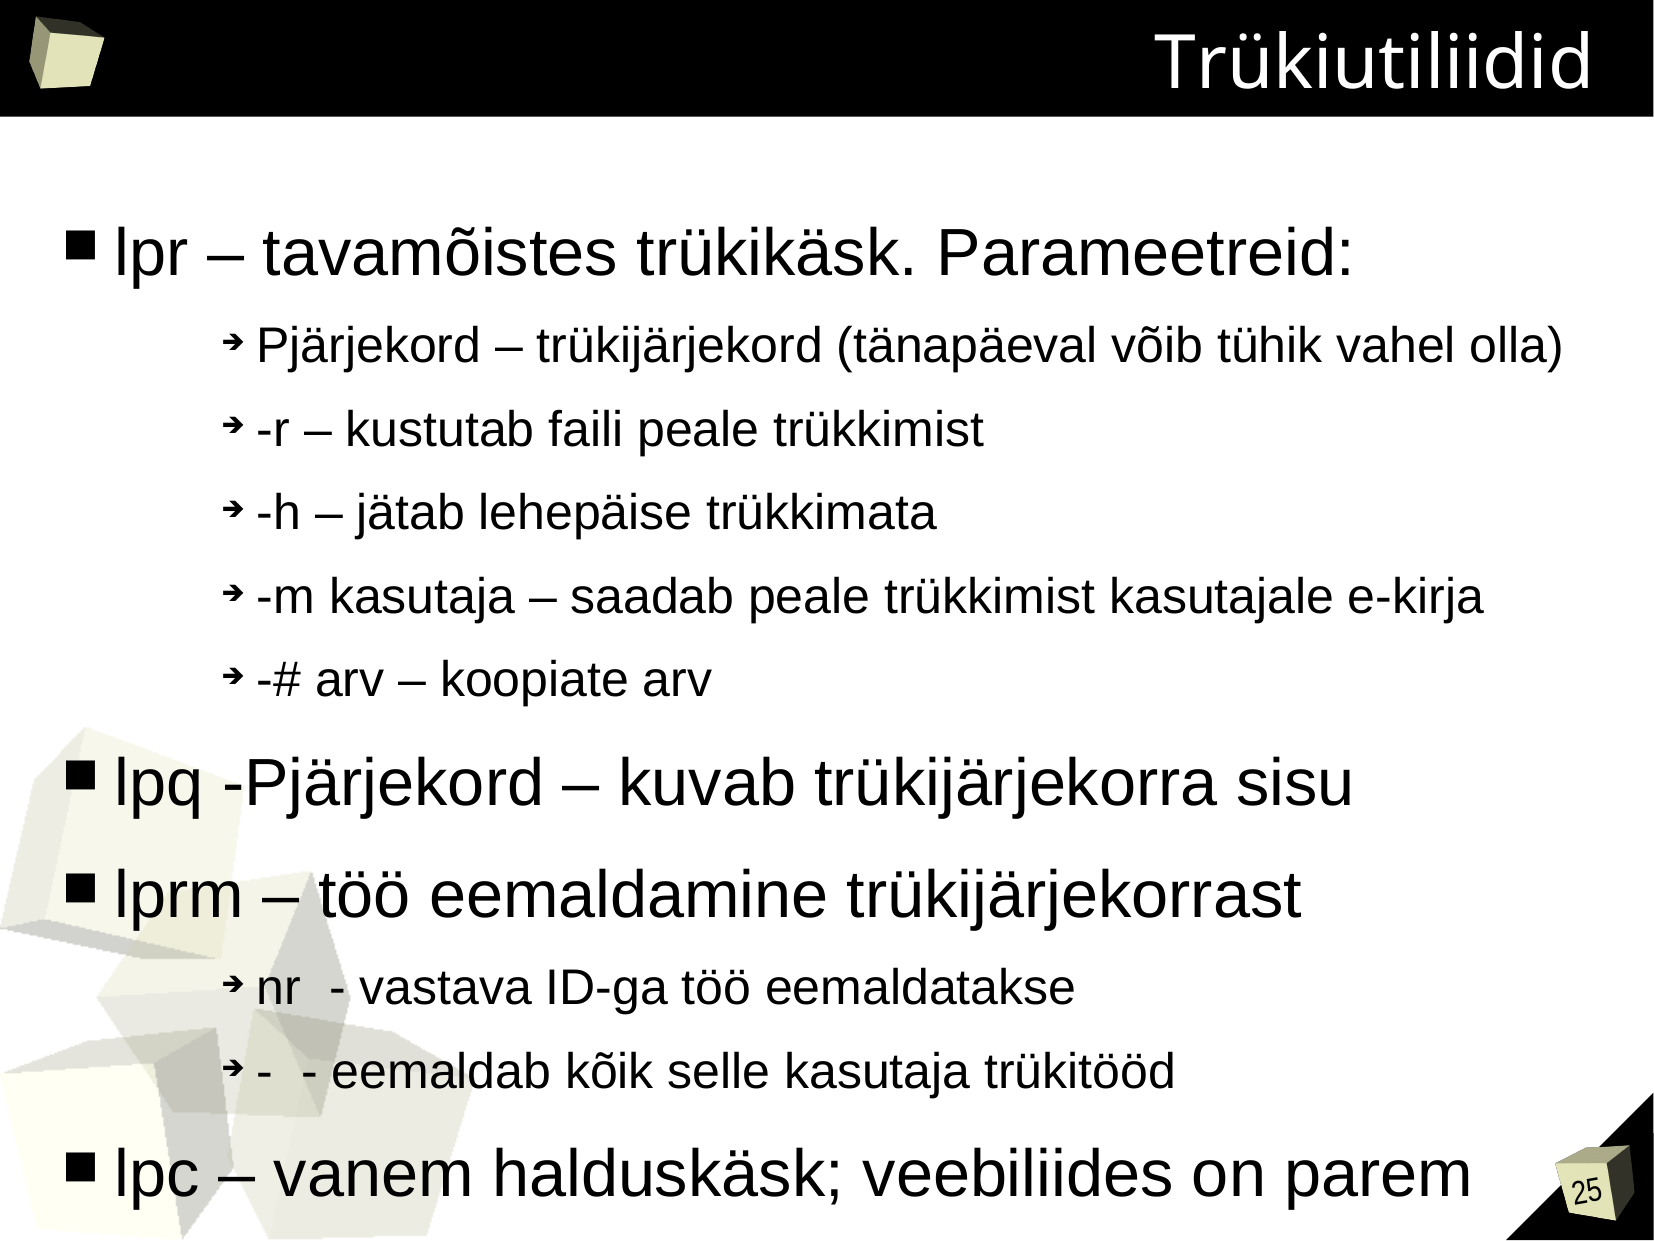

# Trükiutiliidid
lpr – tavamõistes trükikäsk. Parameetreid:
Pjärjekord – trükijärjekord (tänapäeval võib tühik vahel olla)
-r – kustutab faili peale trükkimist
-h – jätab lehepäise trükkimata
-m kasutaja – saadab peale trükkimist kasutajale e-kirja
-# arv – koopiate arv
lpq -Pjärjekord – kuvab trükijärjekorra sisu
lprm – töö eemaldamine trükijärjekorrast
nr - vastava ID-ga töö eemaldatakse
- - eemaldab kõik selle kasutaja trükitööd
lpc – vanem halduskäsk; veebiliides on parem